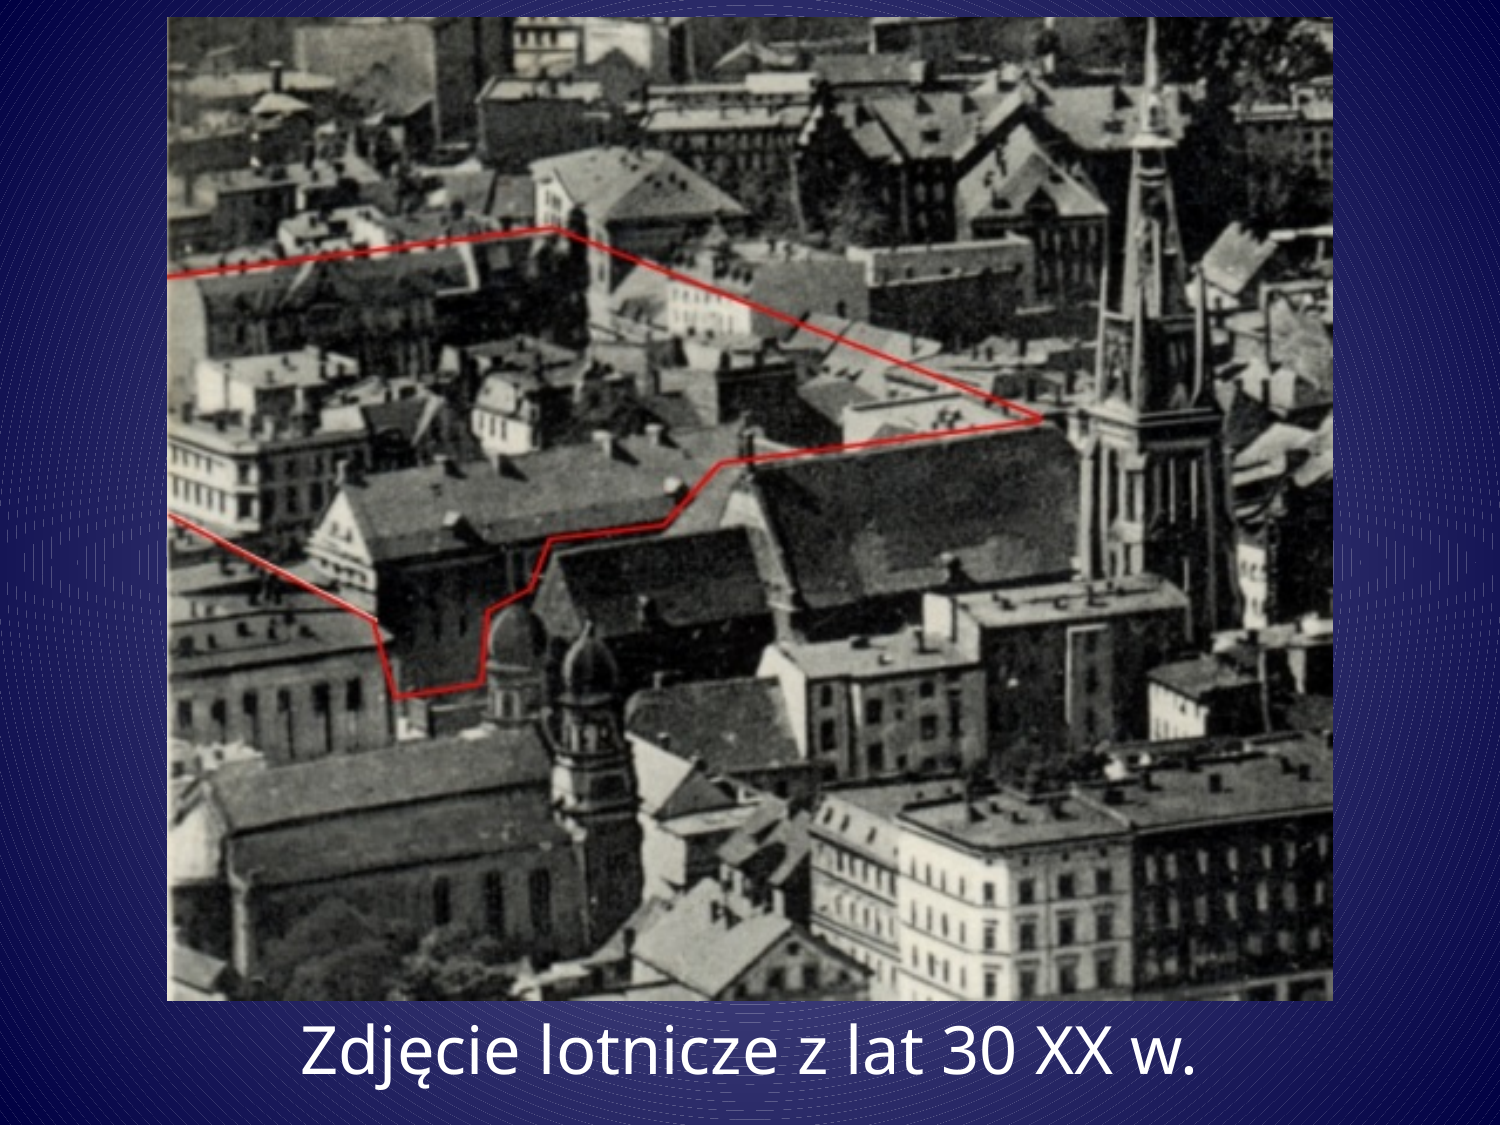

Zdjęcie lotnicze z lat 30 XX w.